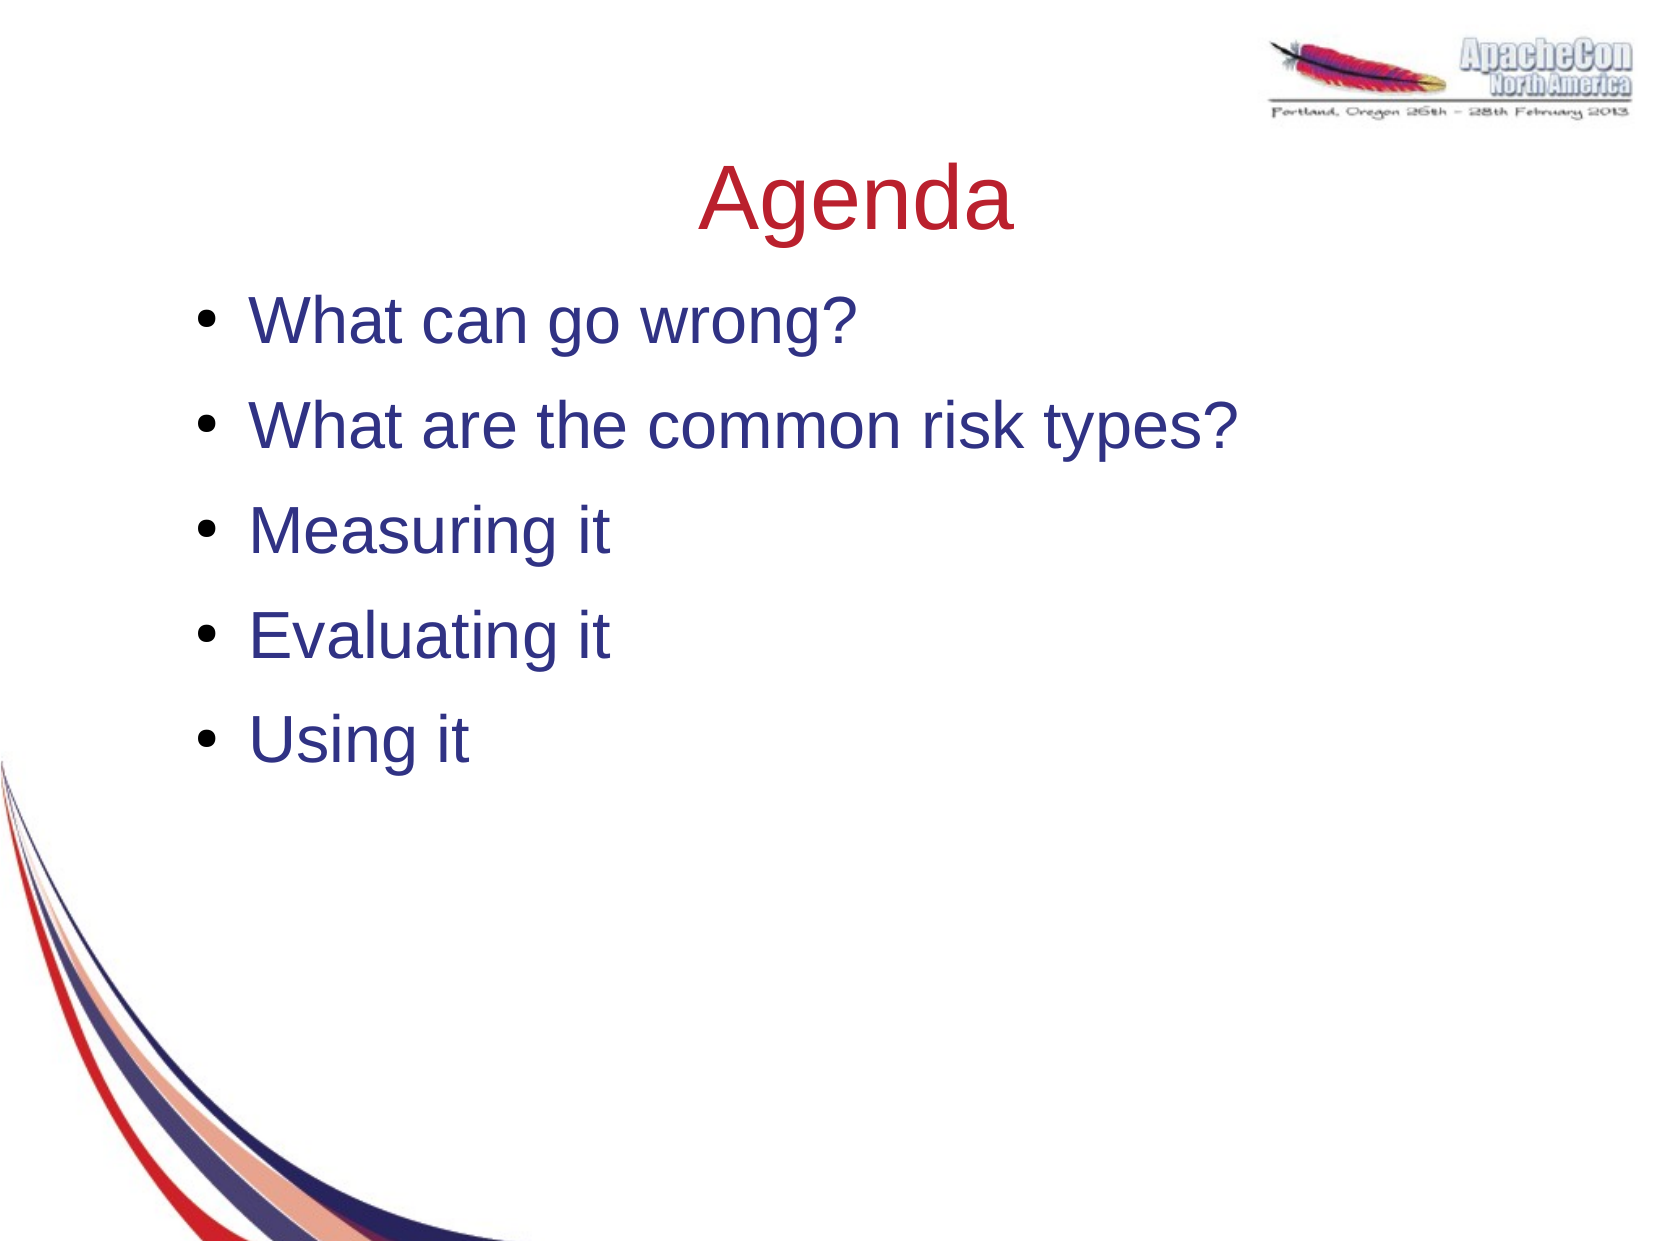

# Agenda
What can go wrong?
What are the common risk types?
Measuring it
Evaluating it
Using it